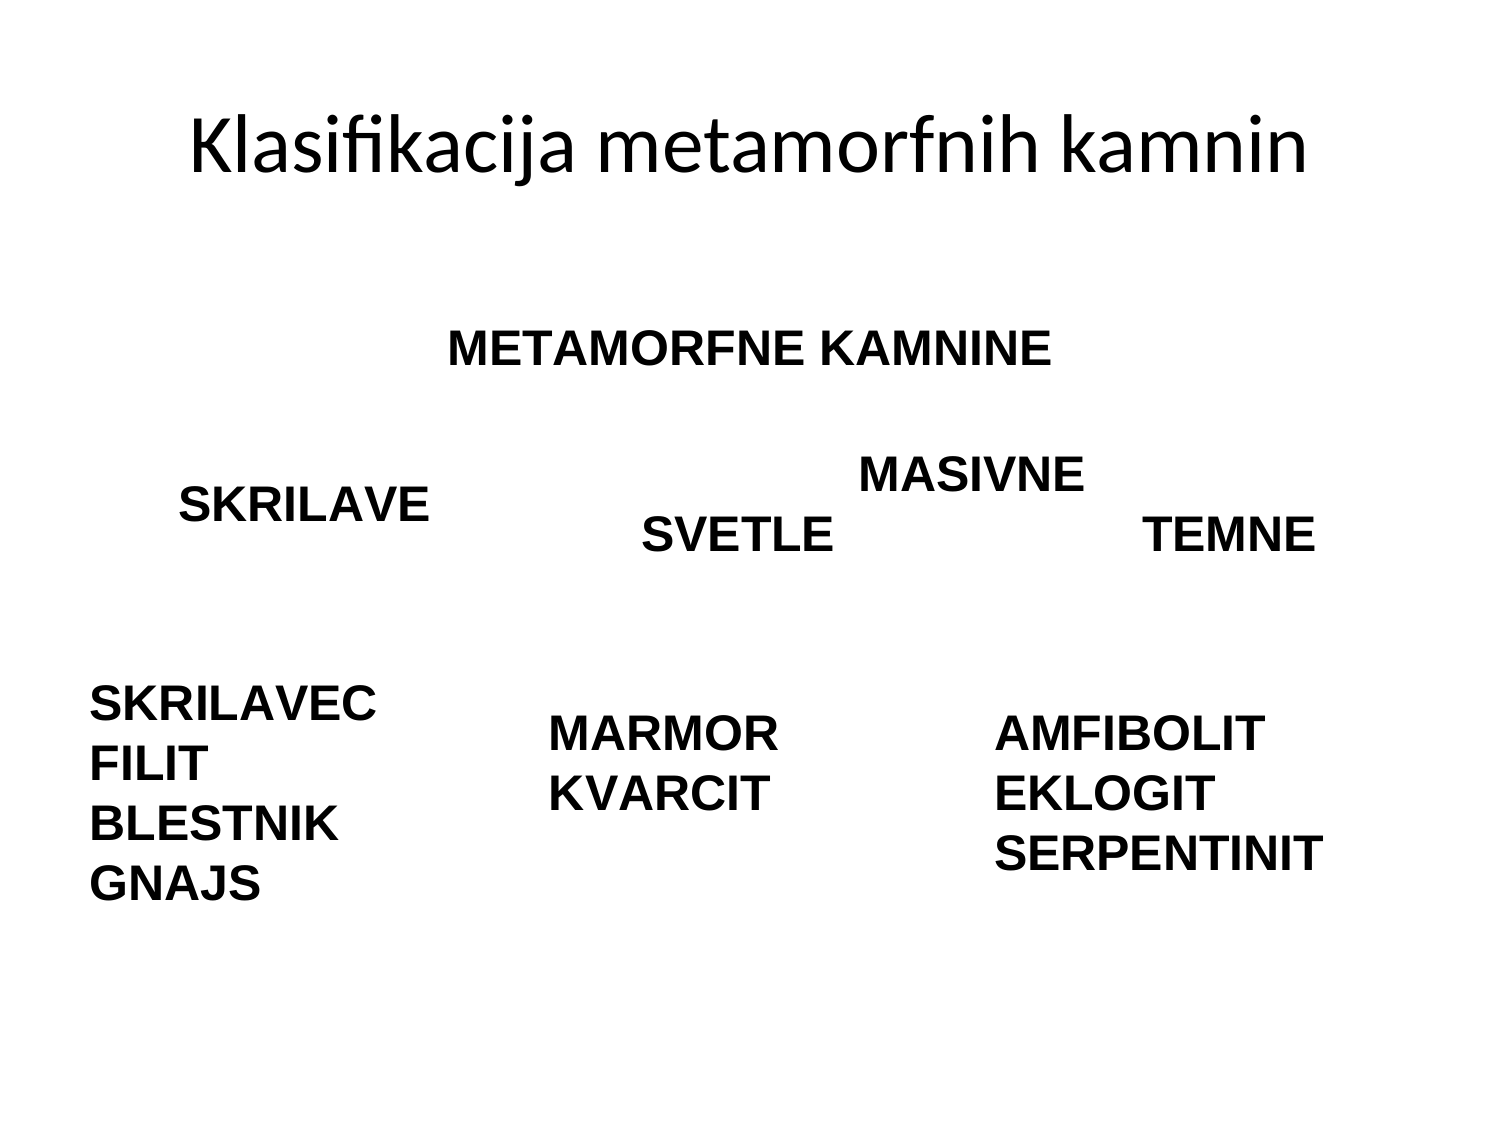

# Klasifikacija metamorfnih kamnin
| METAMORFNE KAMNINE | | |
| --- | --- | --- |
| SKRILAVE | MASIVNE SVETLE TEMNE | |
| SKRILAVEC FILIT BLESTNIK GNAJS | MARMOR KVARCIT | AMFIBOLIT EKLOGIT SERPENTINIT |